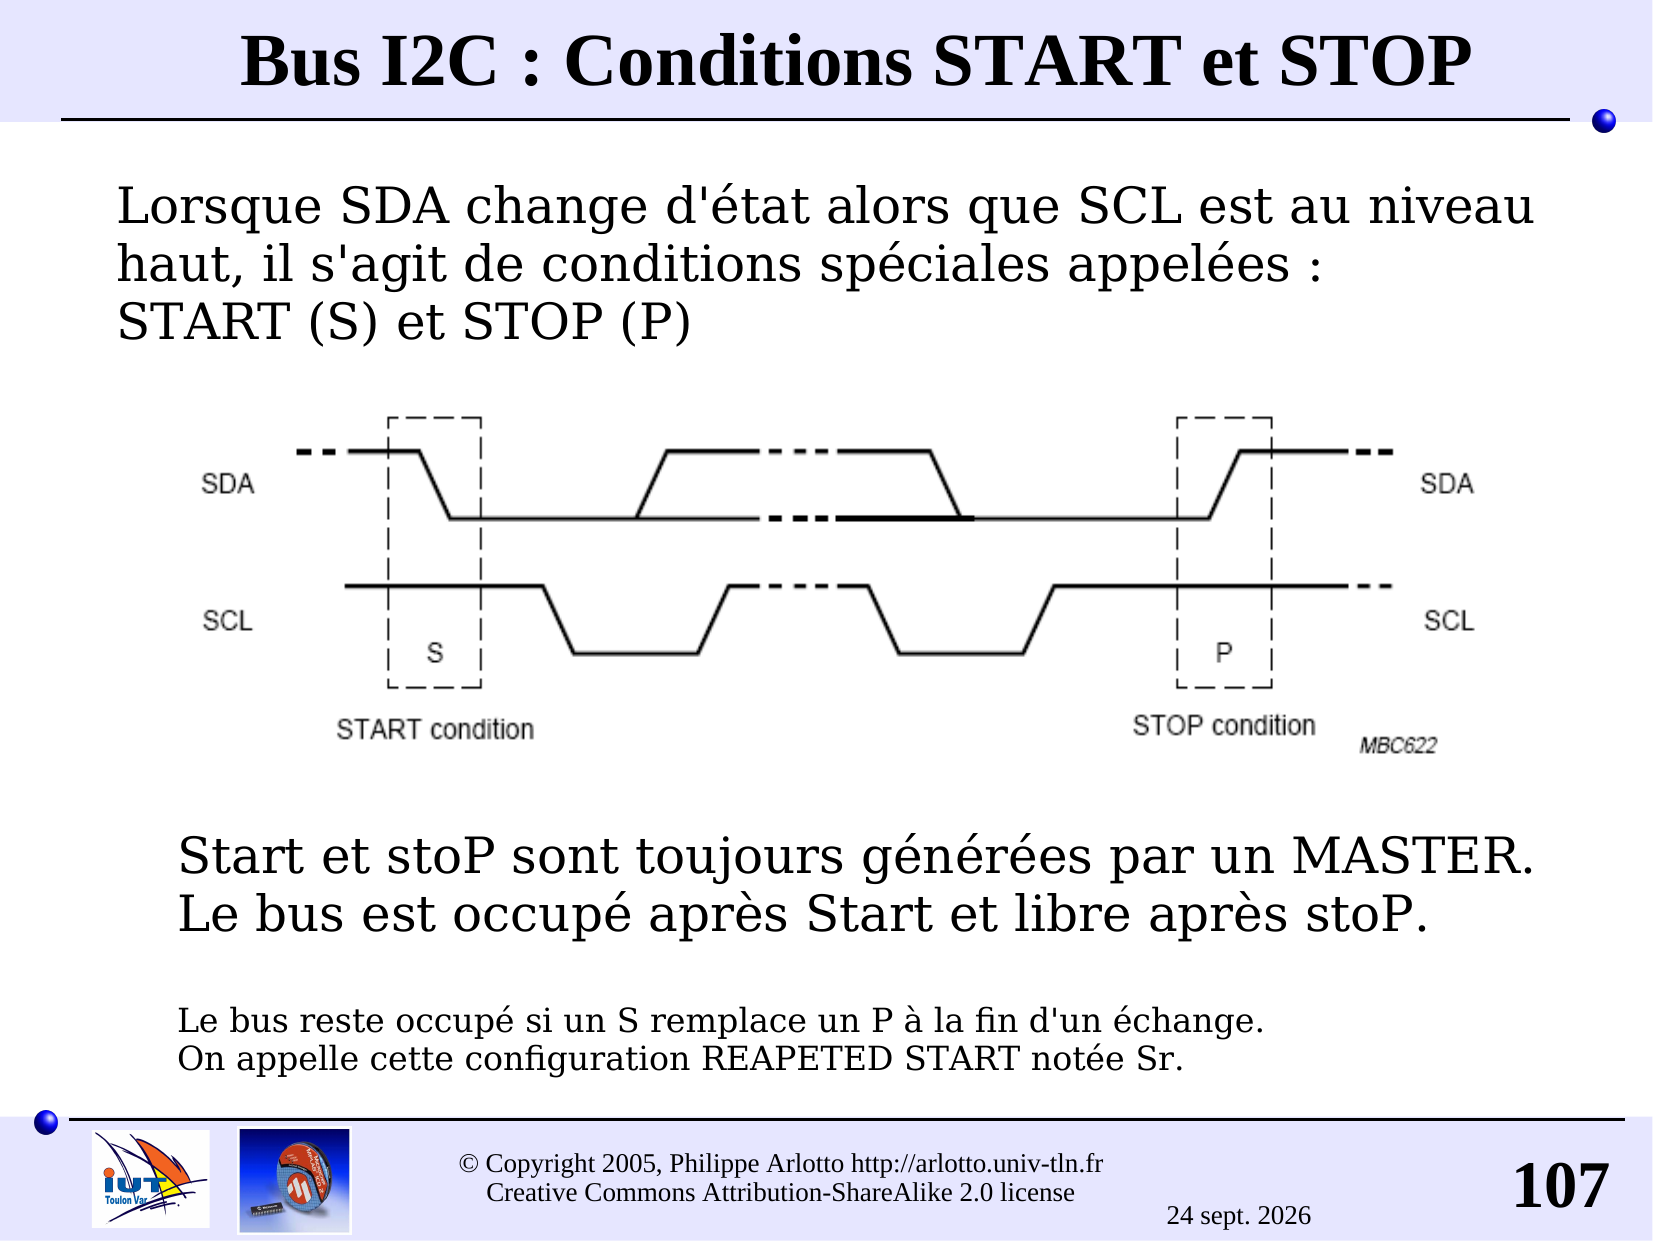

# Bus I2C : Conditions START et STOP
Lorsque SDA change d'état alors que SCL est au niveau
haut, il s'agit de conditions spéciales appelées :
START (S) et STOP (P)
Start et stoP sont toujours générées par un MASTER.
Le bus est occupé après Start et libre après stoP.
Le bus reste occupé si un S remplace un P à la fin d'un échange.
On appelle cette configuration REAPETED START notée Sr.